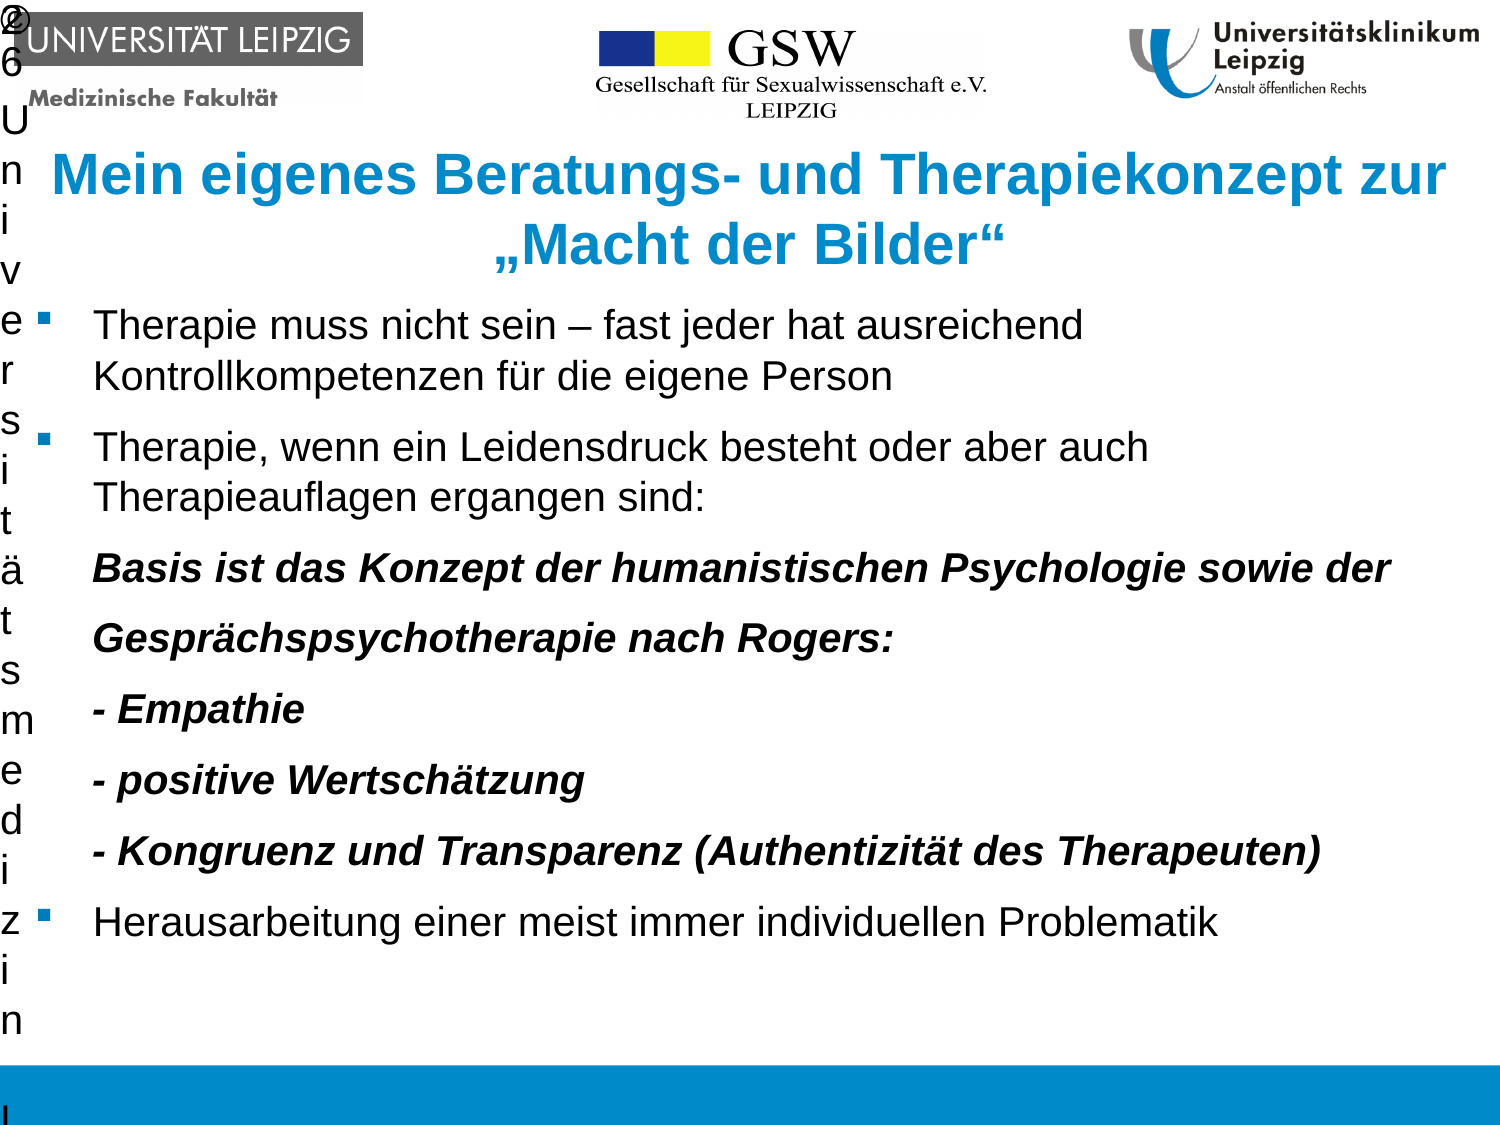

© Universitätsmedizin Leipzig
# Mein eigenes Beratungs- und Therapiekonzept zur „Macht der Bilder“
Therapie muss nicht sein – fast jeder hat ausreichend Kontrollkompetenzen für die eigene Person
Therapie, wenn ein Leidensdruck besteht oder aber auch Therapieauflagen ergangen sind:
 Basis ist das Konzept der humanistischen Psychologie sowie der
 Gesprächspsychotherapie nach Rogers:
 - Empathie
 - positive Wertschätzung
 - Kongruenz und Transparenz (Authentizität des Therapeuten)
Herausarbeitung einer meist immer individuellen Problematik